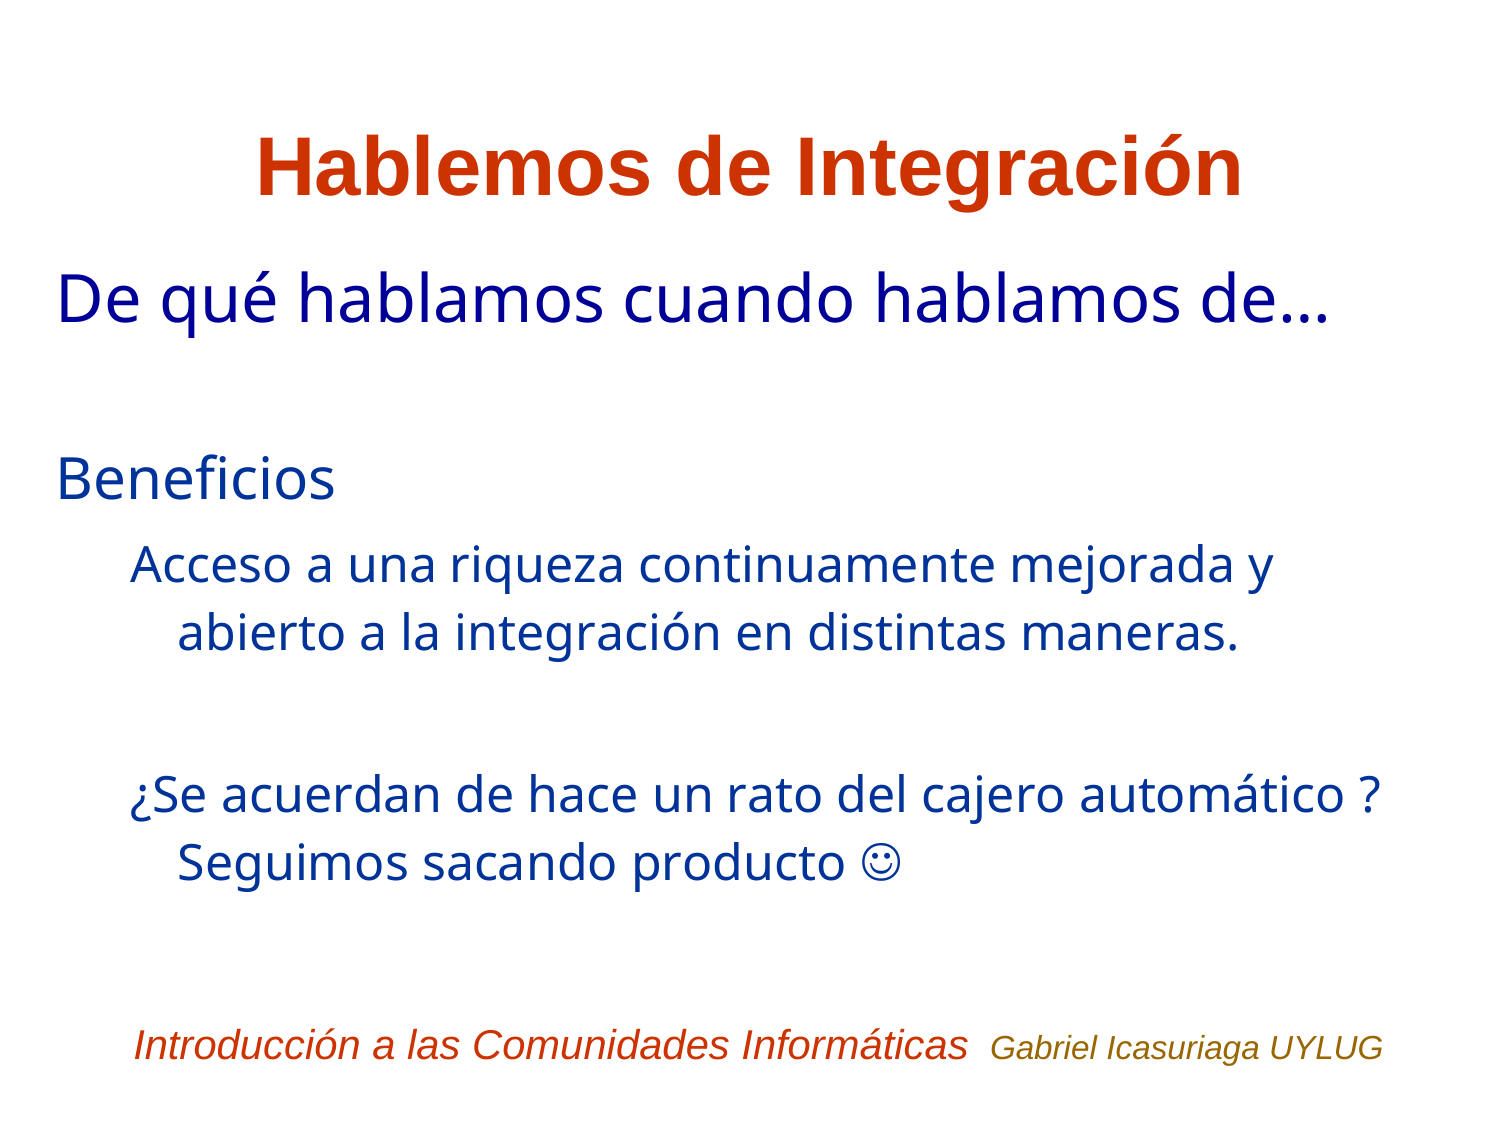

# Hablemos de Integración
De qué hablamos cuando hablamos de…
Beneficios
Acceso a una riqueza continuamente mejorada y abierto a la integración en distintas maneras.
¿Se acuerdan de hace un rato del cajero automático ? Seguimos sacando producto 
Introducción a las Comunidades Informáticas Gabriel Icasuriaga UYLUG